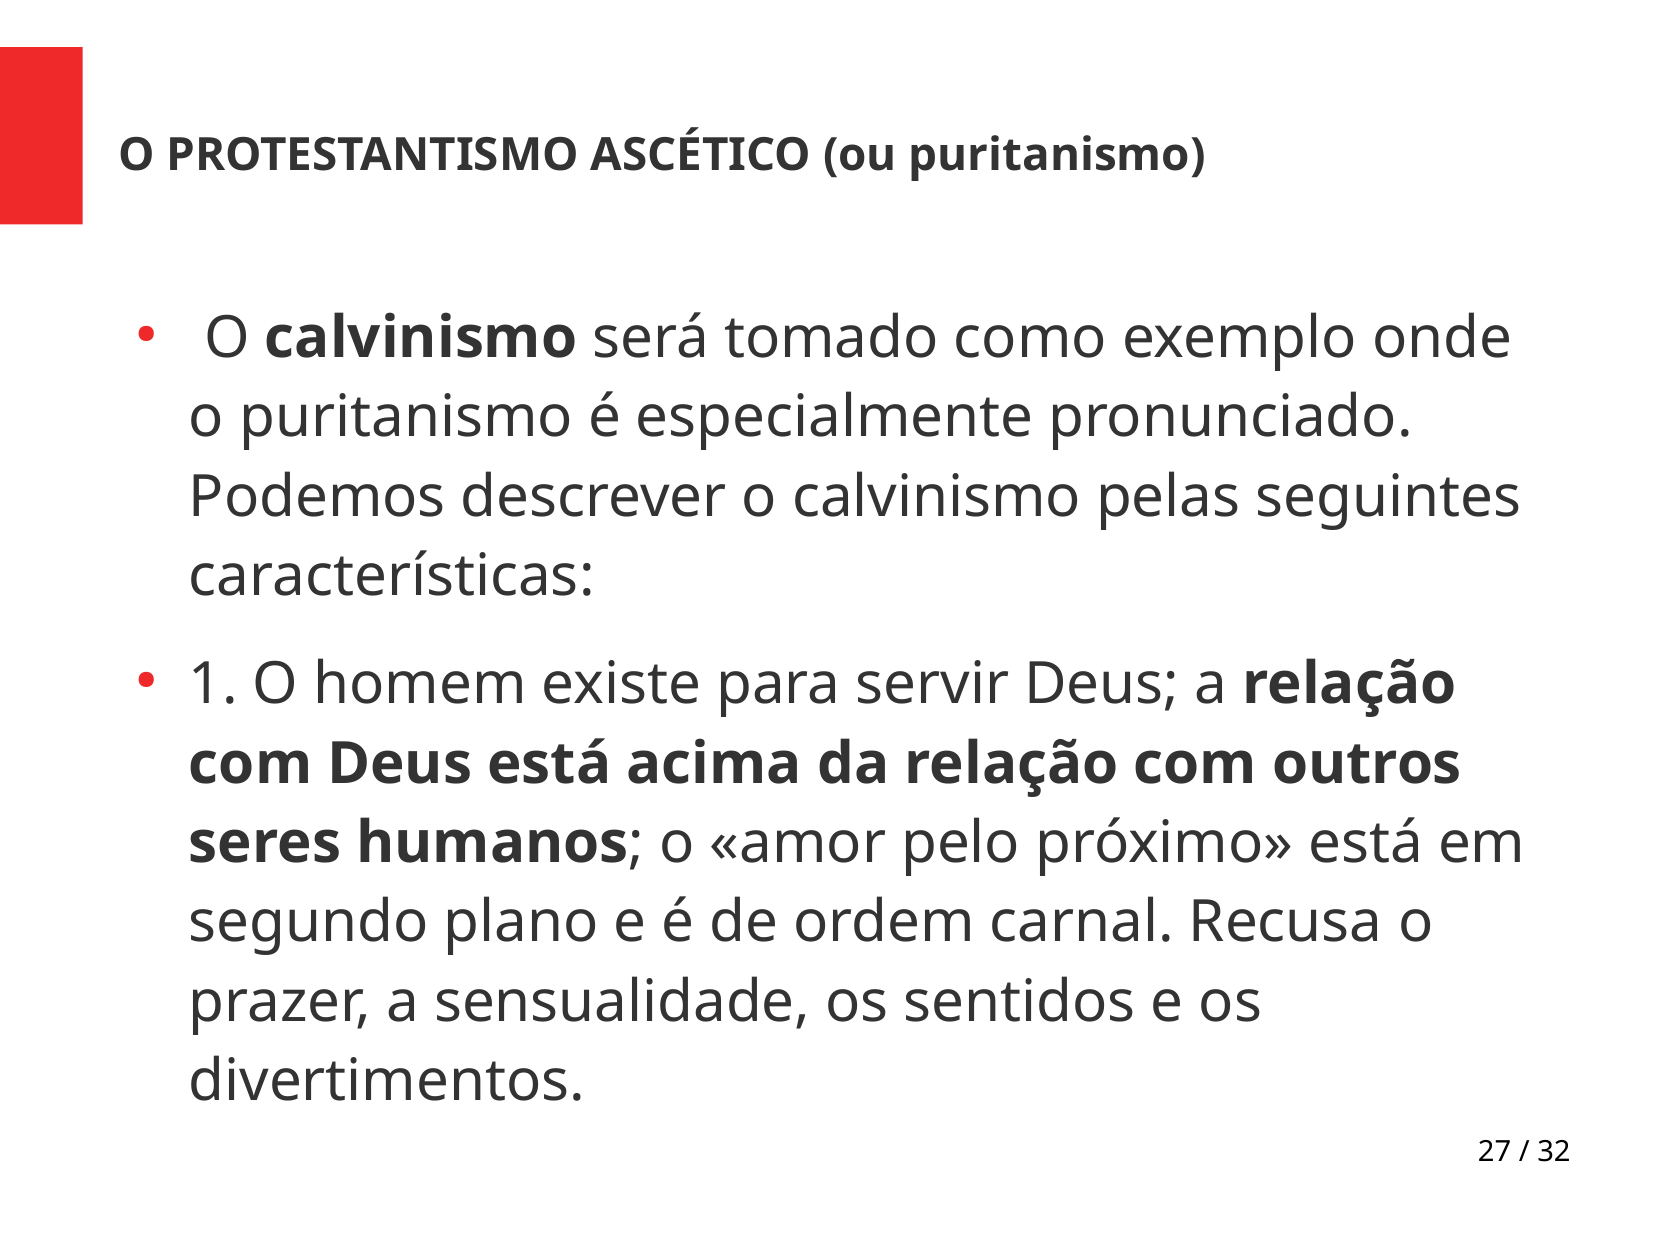

# O PROTESTANTISMO ASCÉTICO (ou puritanismo)
 O calvinismo será tomado como exemplo onde o puritanismo é especialmente pronunciado. Podemos descrever o calvinismo pelas seguintes características:
1. O homem existe para servir Deus; a relação com Deus está acima da relação com outros seres humanos; o «amor pelo próximo» está em segundo plano e é de ordem carnal. Recusa o prazer, a sensualidade, os sentidos e os divertimentos.
27